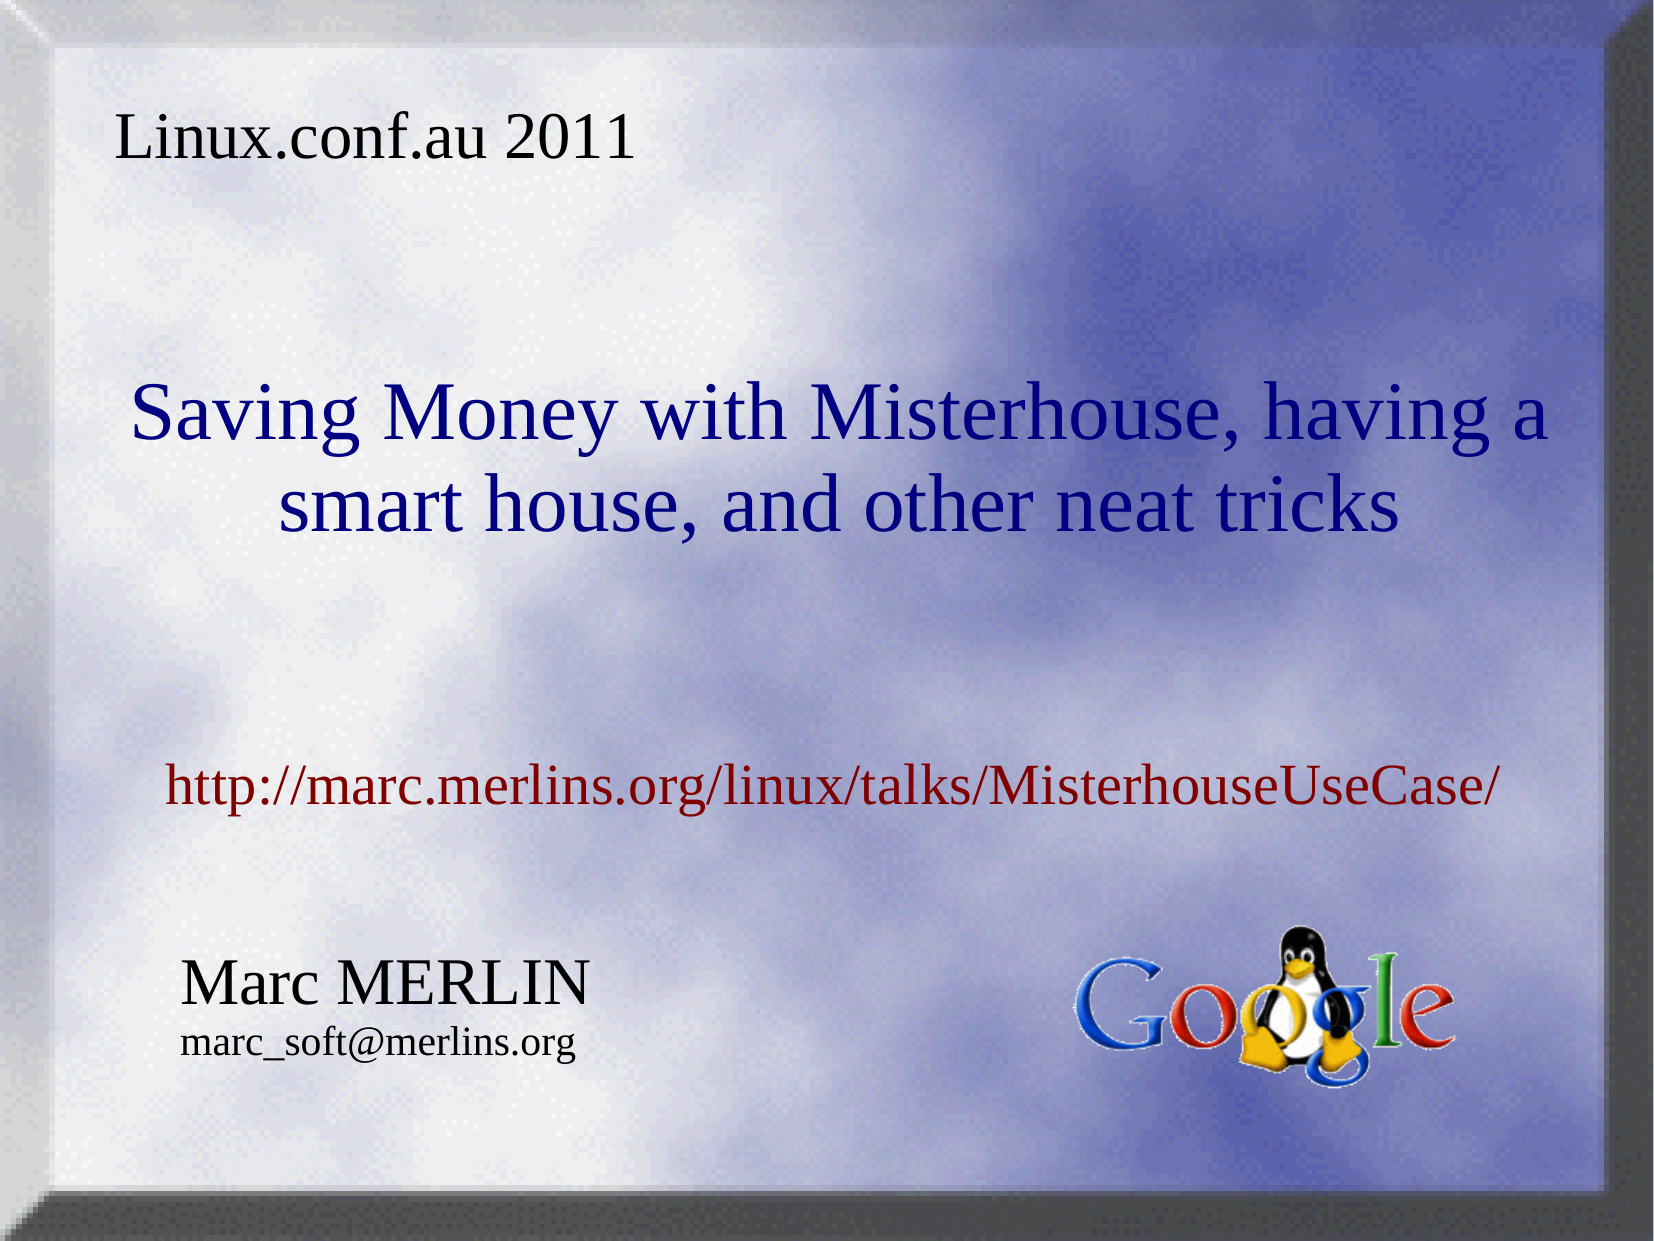

Linux.conf.au 2011
# Saving Money with Misterhouse, having a smart house, and other neat tricks
http://marc.merlins.org/linux/talks/MisterhouseUseCase/
Marc MERLIN
marc_soft@merlins.org